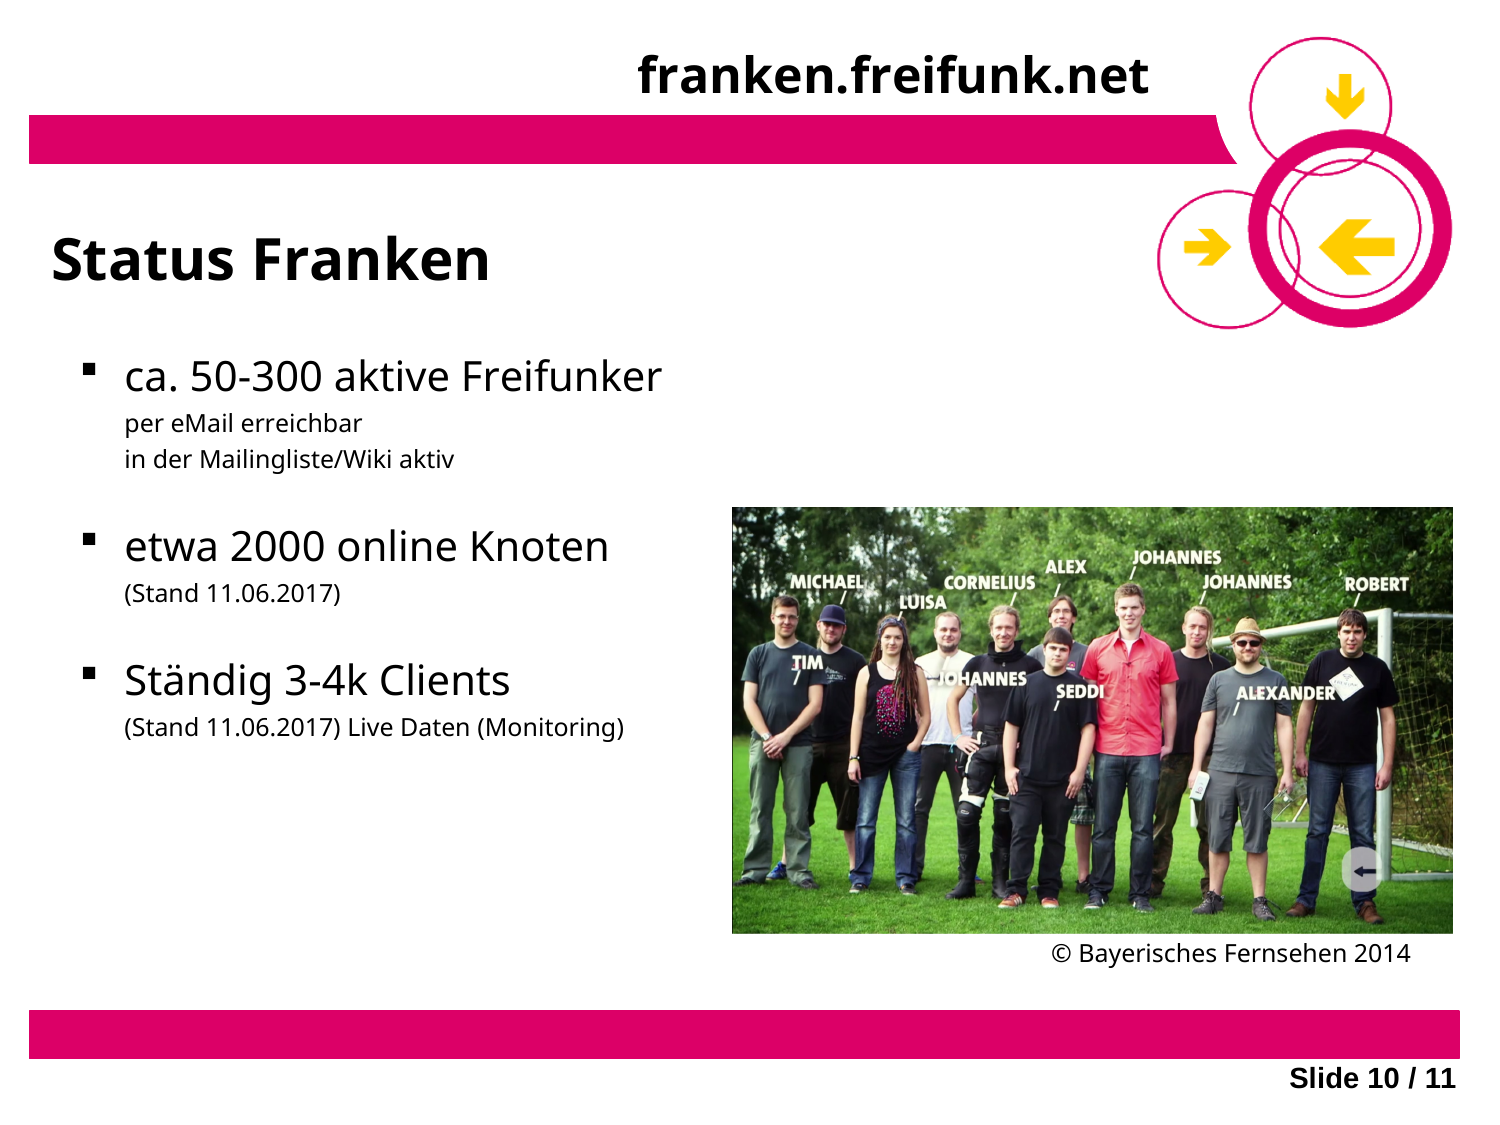

Status Franken
ca. 50-300 aktive Freifunker
per eMail erreichbar
in der Mailingliste/Wiki aktiv
etwa 2000 online Knoten
(Stand 11.06.2017)
Ständig 3-4k Clients
(Stand 11.06.2017) Live Daten (Monitoring)
© Bayerisches Fernsehen 2014
10